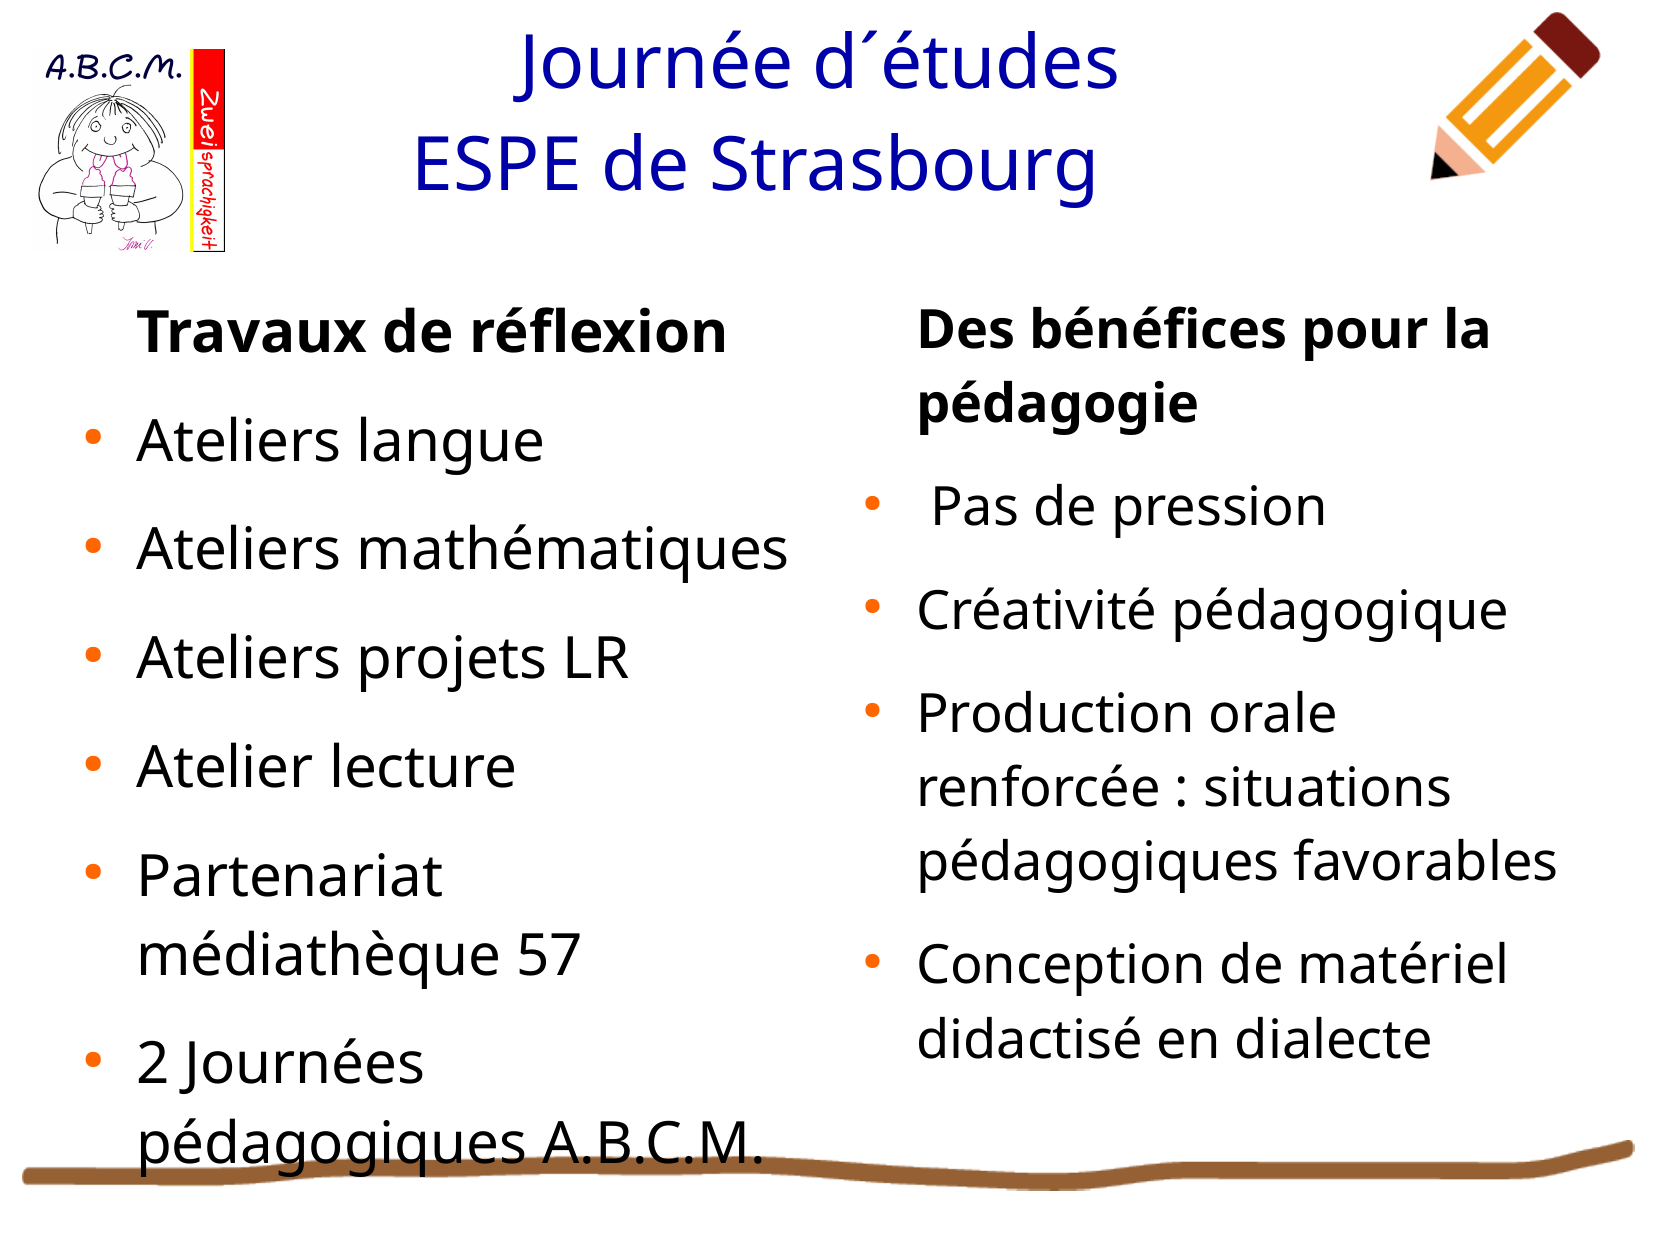

# Journée d´études ESPE de Strasbourg
Travaux de réflexion
Ateliers langue
Ateliers mathématiques
Ateliers projets LR
Atelier lecture
Partenariat médiathèque 57
2 Journées pédagogiques A.B.C.M.
Des bénéfices pour la pédagogie
 Pas de pression
Créativité pédagogique
Production orale renforcée : situations pédagogiques favorables
Conception de matériel didactisé en dialecte